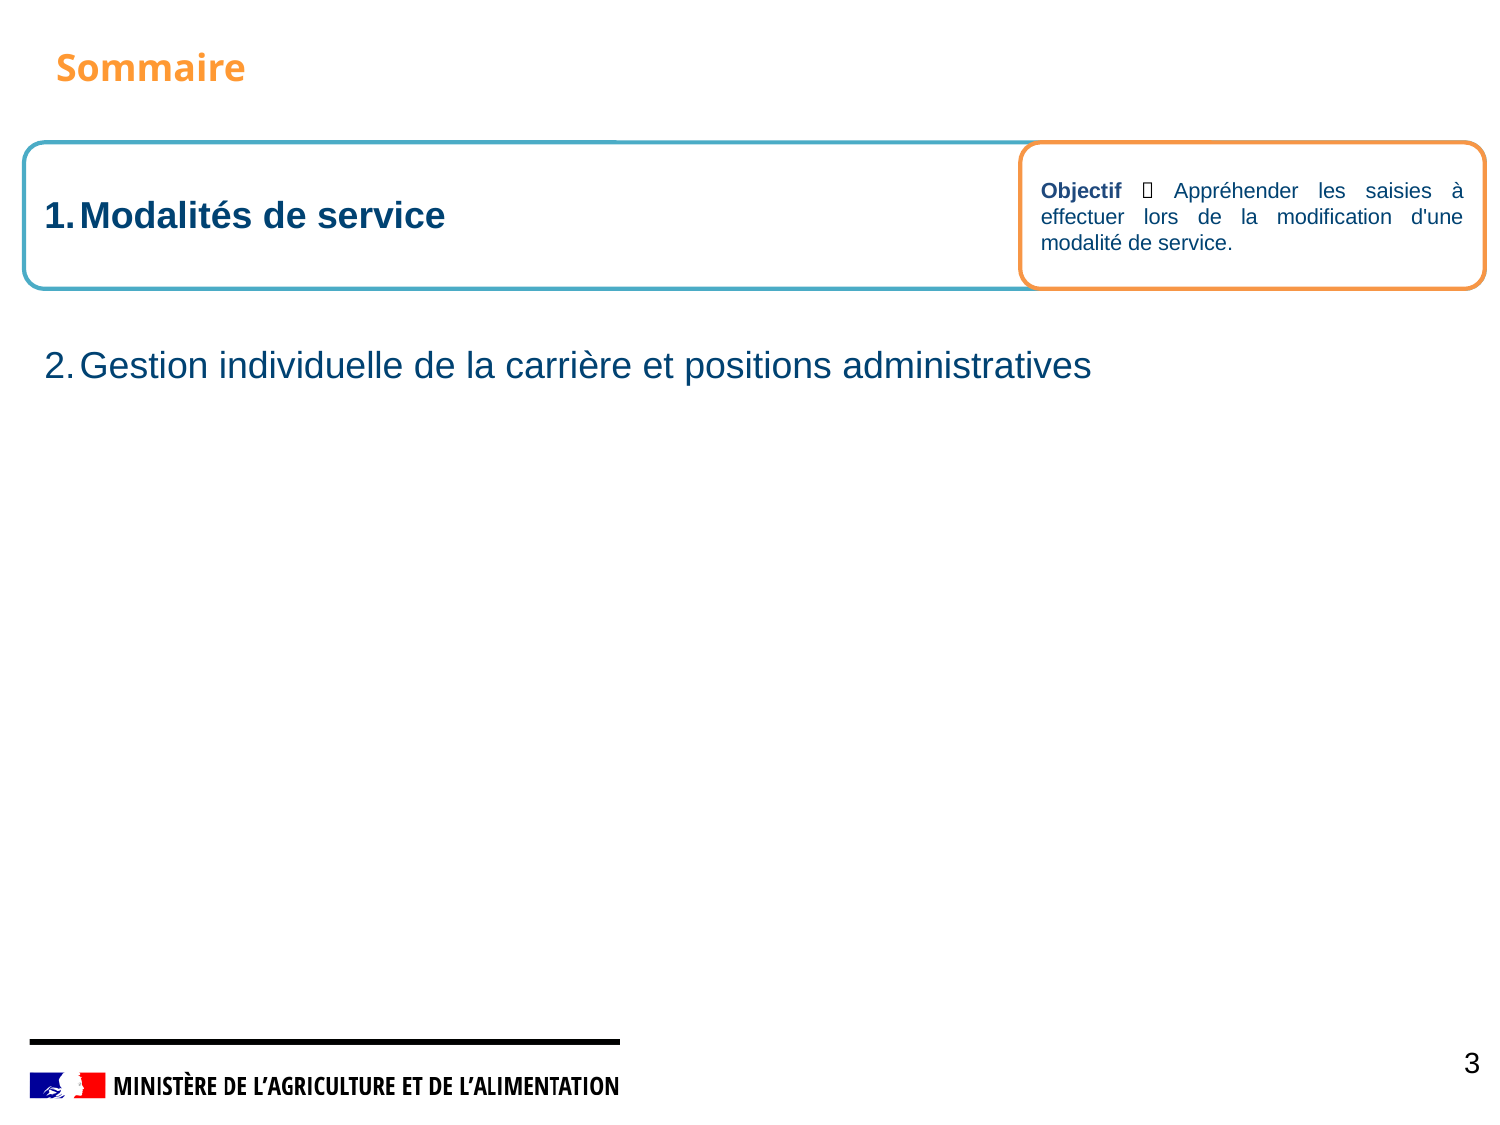

Sommaire
Objectif  Appréhender les saisies à effectuer lors de la modification d'une modalité de service.
Modalités de service
Gestion individuelle de la carrière et positions administratives